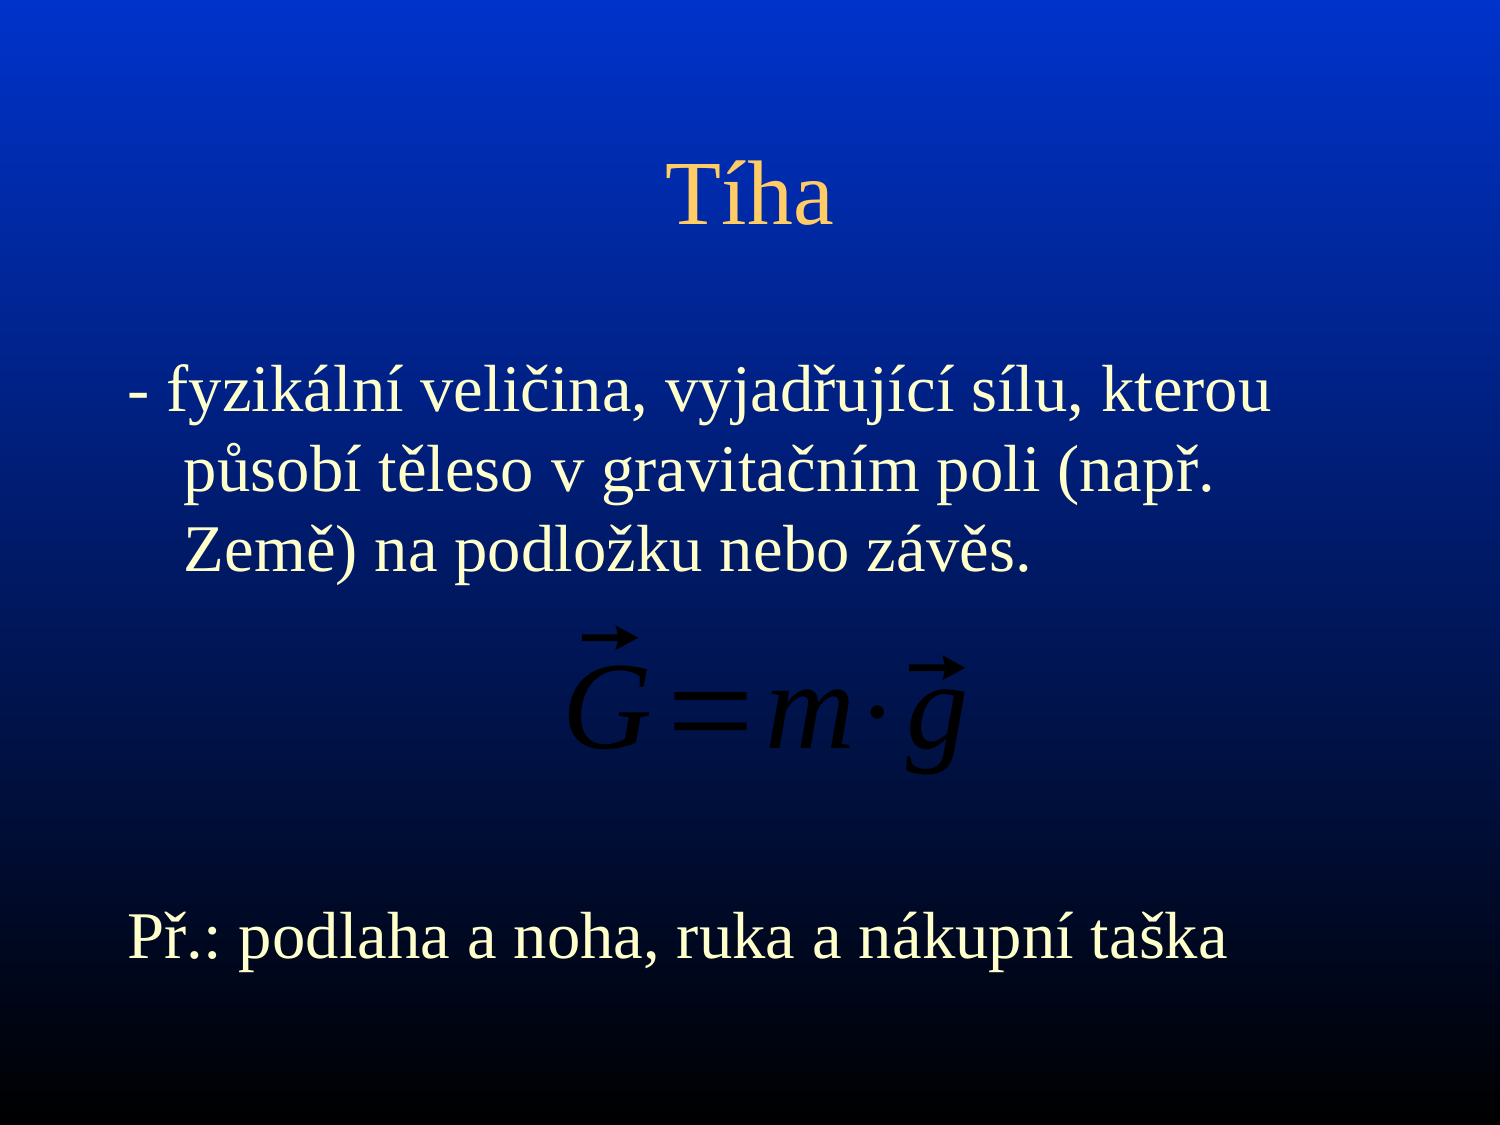

# Tíha
- fyzikální veličina, vyjadřující sílu, kterou působí těleso v gravitačním poli (např. Země) na podložku nebo závěs.
Př.: podlaha a noha, ruka a nákupní taška
22